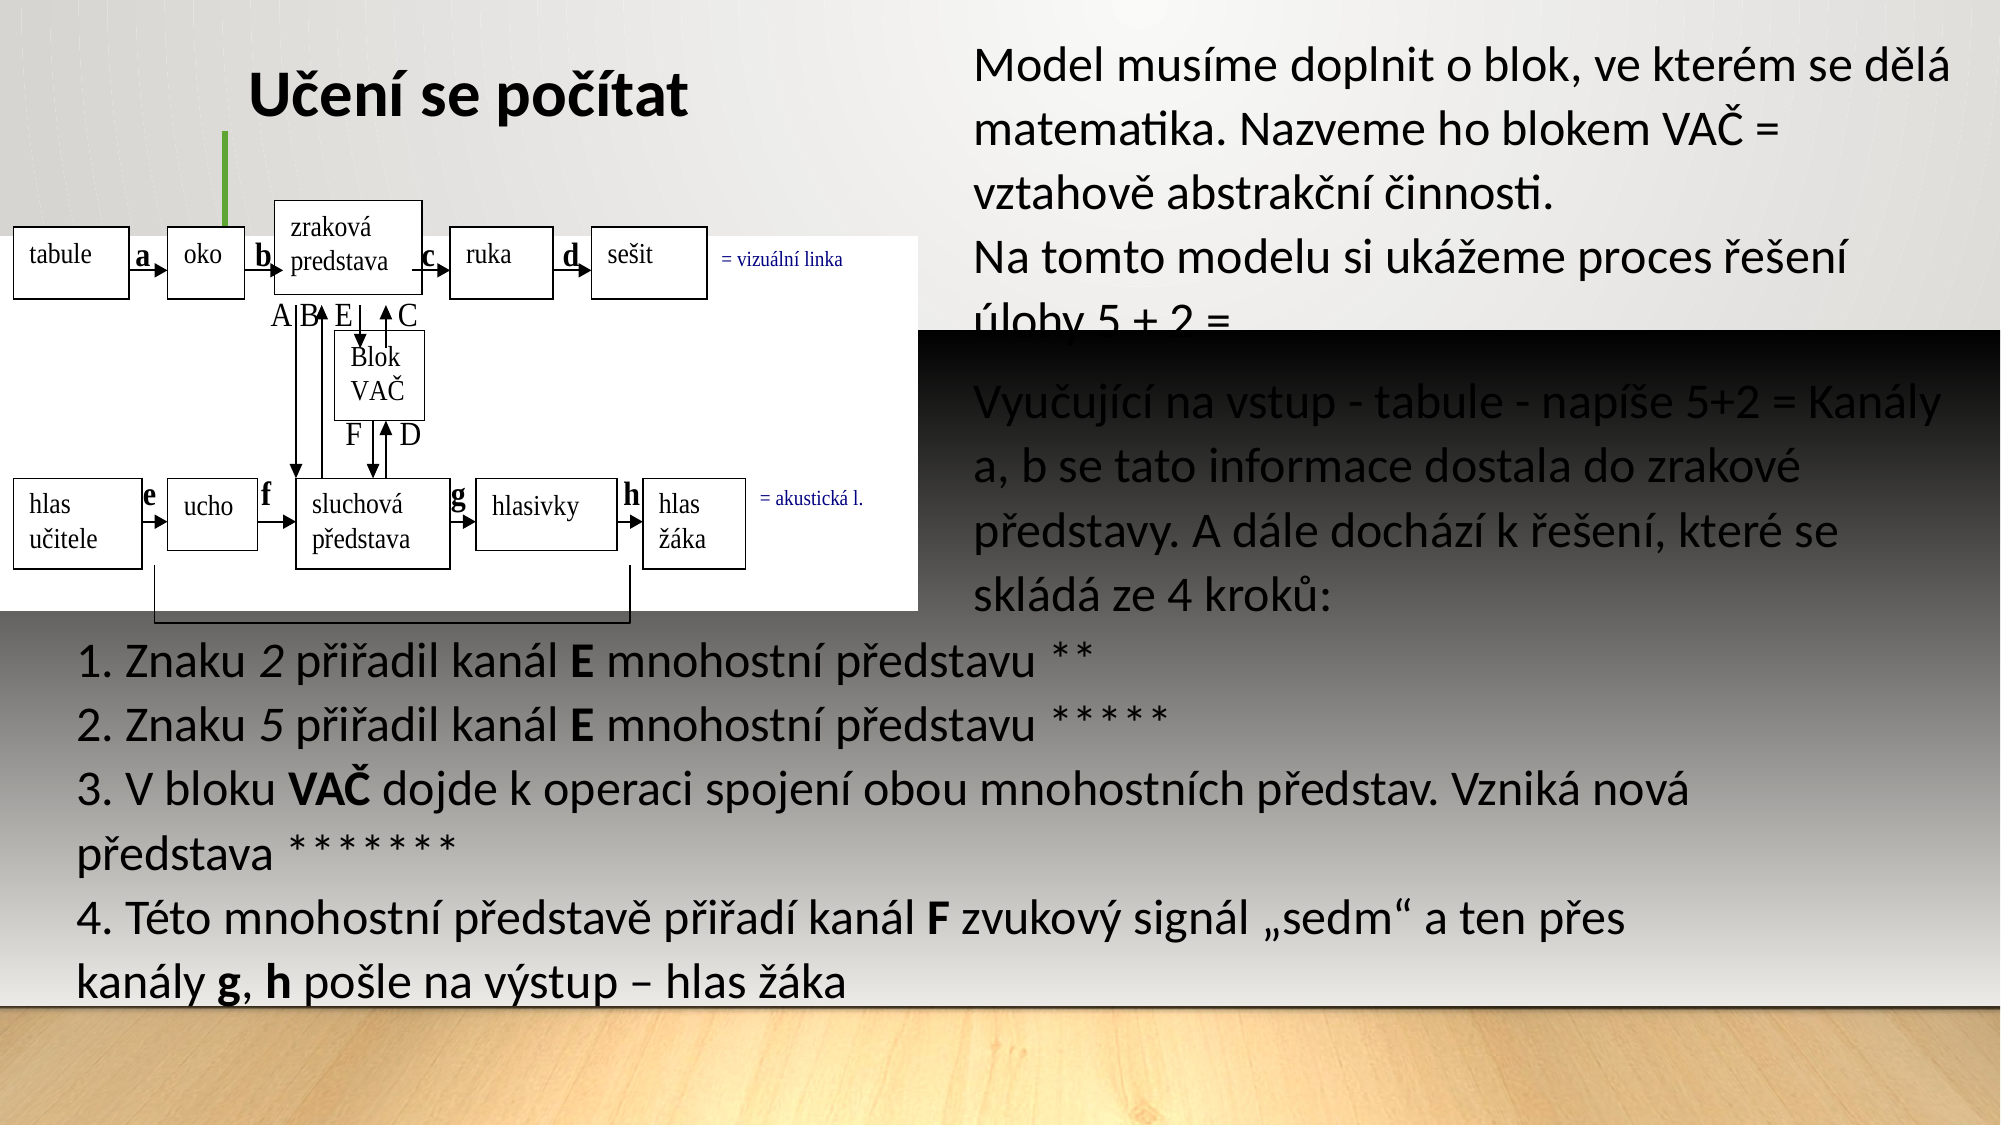

Model musíme doplnit o blok, ve kterém se dělá matematika. Nazveme ho blokem VAČ = vztahově abstrakční činnosti.
Na tomto modelu si ukážeme proces řešení úlohy 5 + 2 =
Vyučující na vstup - tabule - napíše 5+2 = Kanály a, b se tato informace dostala do zrakové představy. A dále dochází k řešení, které se skládá ze 4 kroků:
# Učení se počítat
1. Znaku 2 přiřadil kanál E mnohostní představu **
2. Znaku 5 přiřadil kanál E mnohostní představu *****
3. V bloku VAČ dojde k operaci spojení obou mnohostních představ. Vzniká nová představa *******
4. Této mnohostní představě přiřadí kanál F zvukový signál „sedm“ a ten přes kanály g, h pošle na výstup – hlas žáka